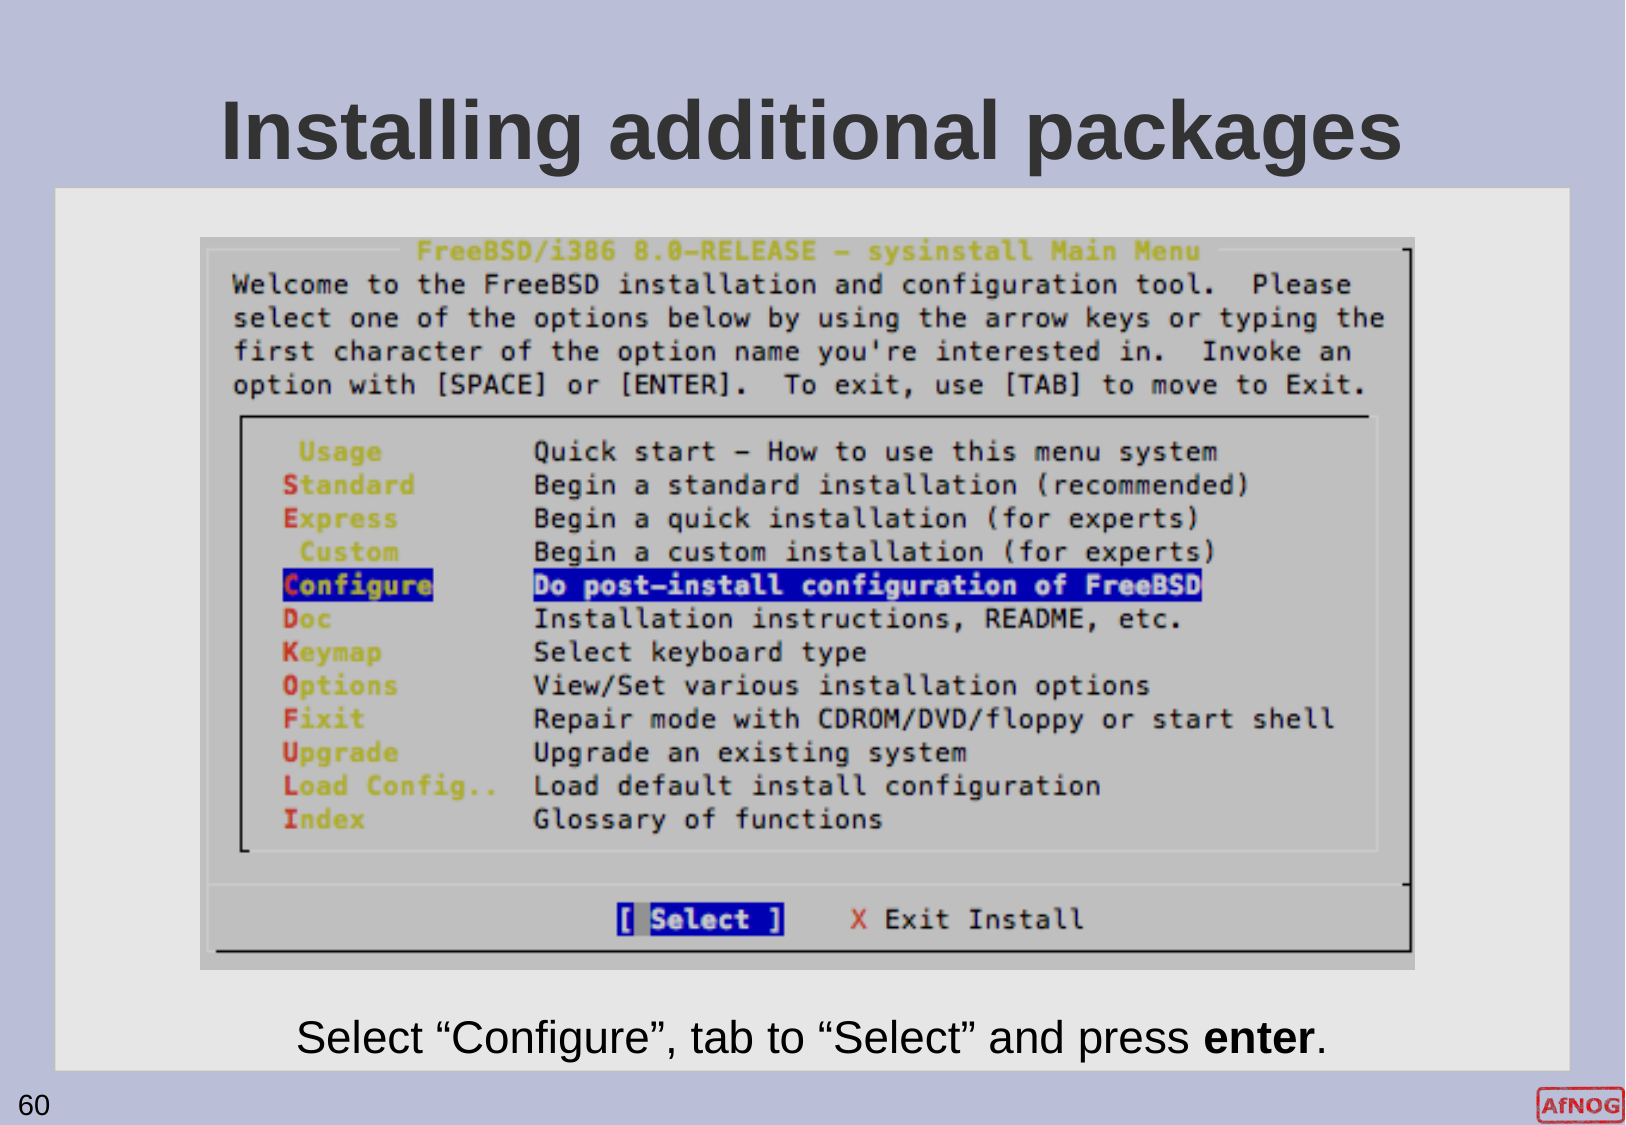

# Installing additional packages
Select “Configure”, tab to “Select” and press enter.